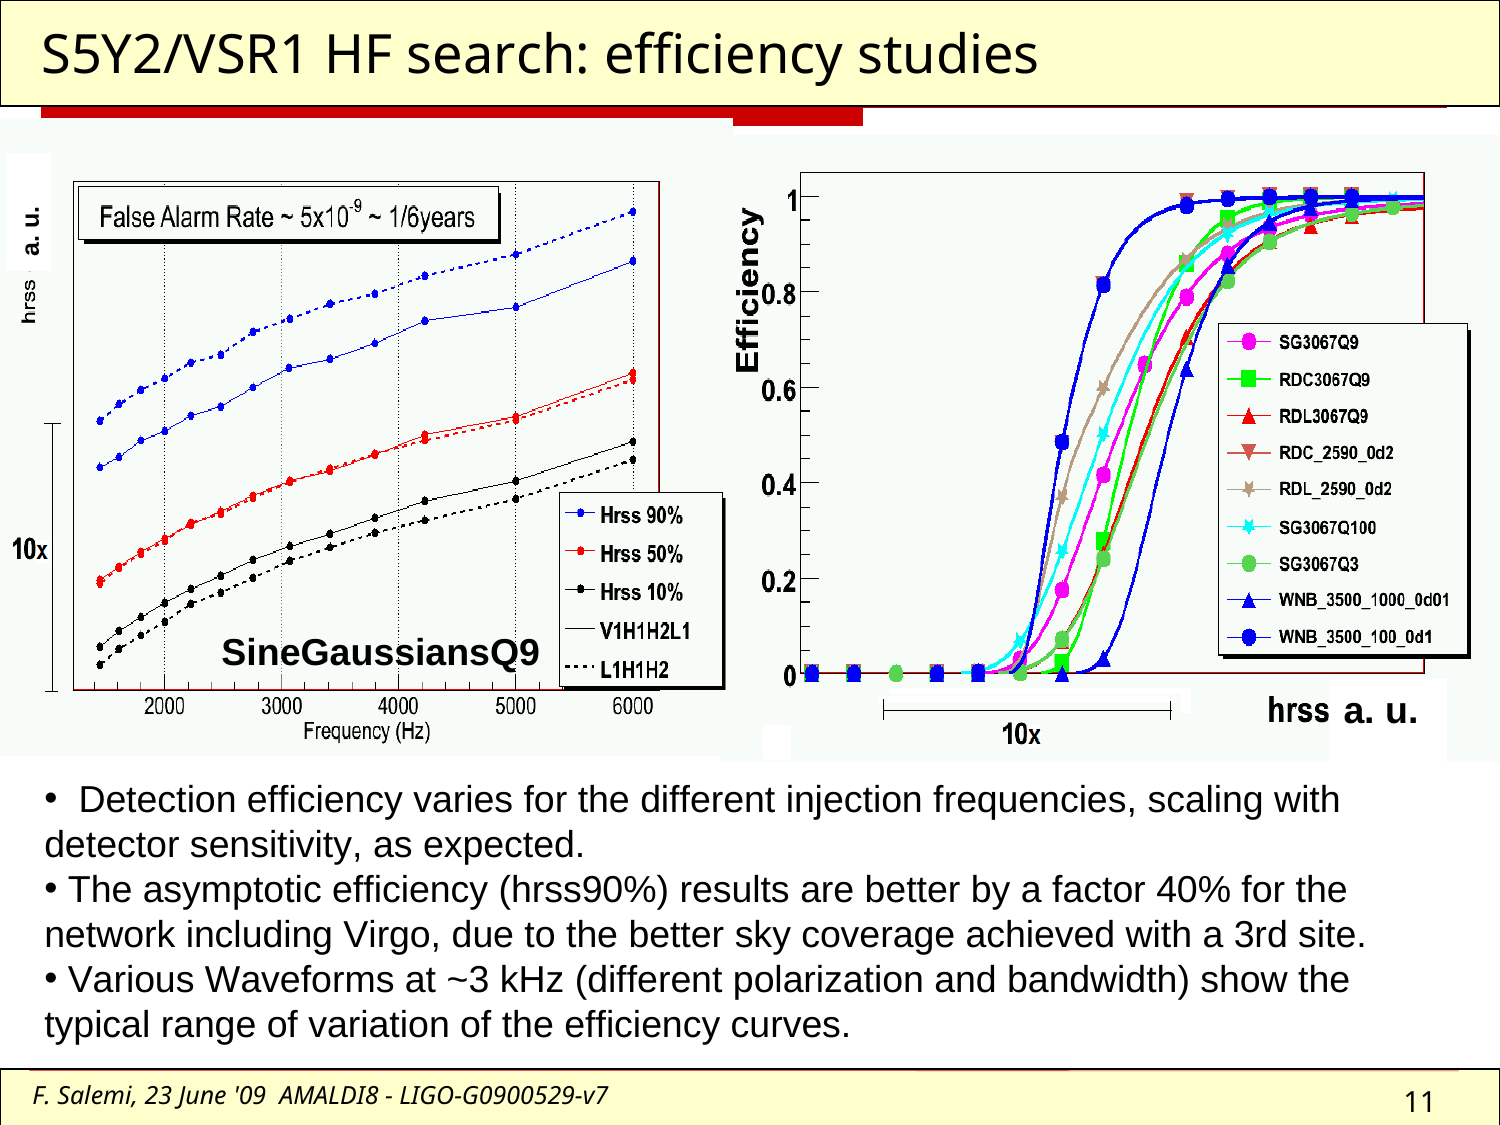

# S5Y2/VSR1 HF search: efficiency studies
a. u.
SineGaussiansQ9
a. u.
 Detection efficiency varies for the different injection frequencies, scaling with detector sensitivity, as expected.
 The asymptotic efficiency (hrss90%) results are better by a factor 40% for the network including Virgo, due to the better sky coverage achieved with a 3rd site.
 Various Waveforms at ~3 kHz (different polarization and bandwidth) show the typical range of variation of the efficiency curves.
11